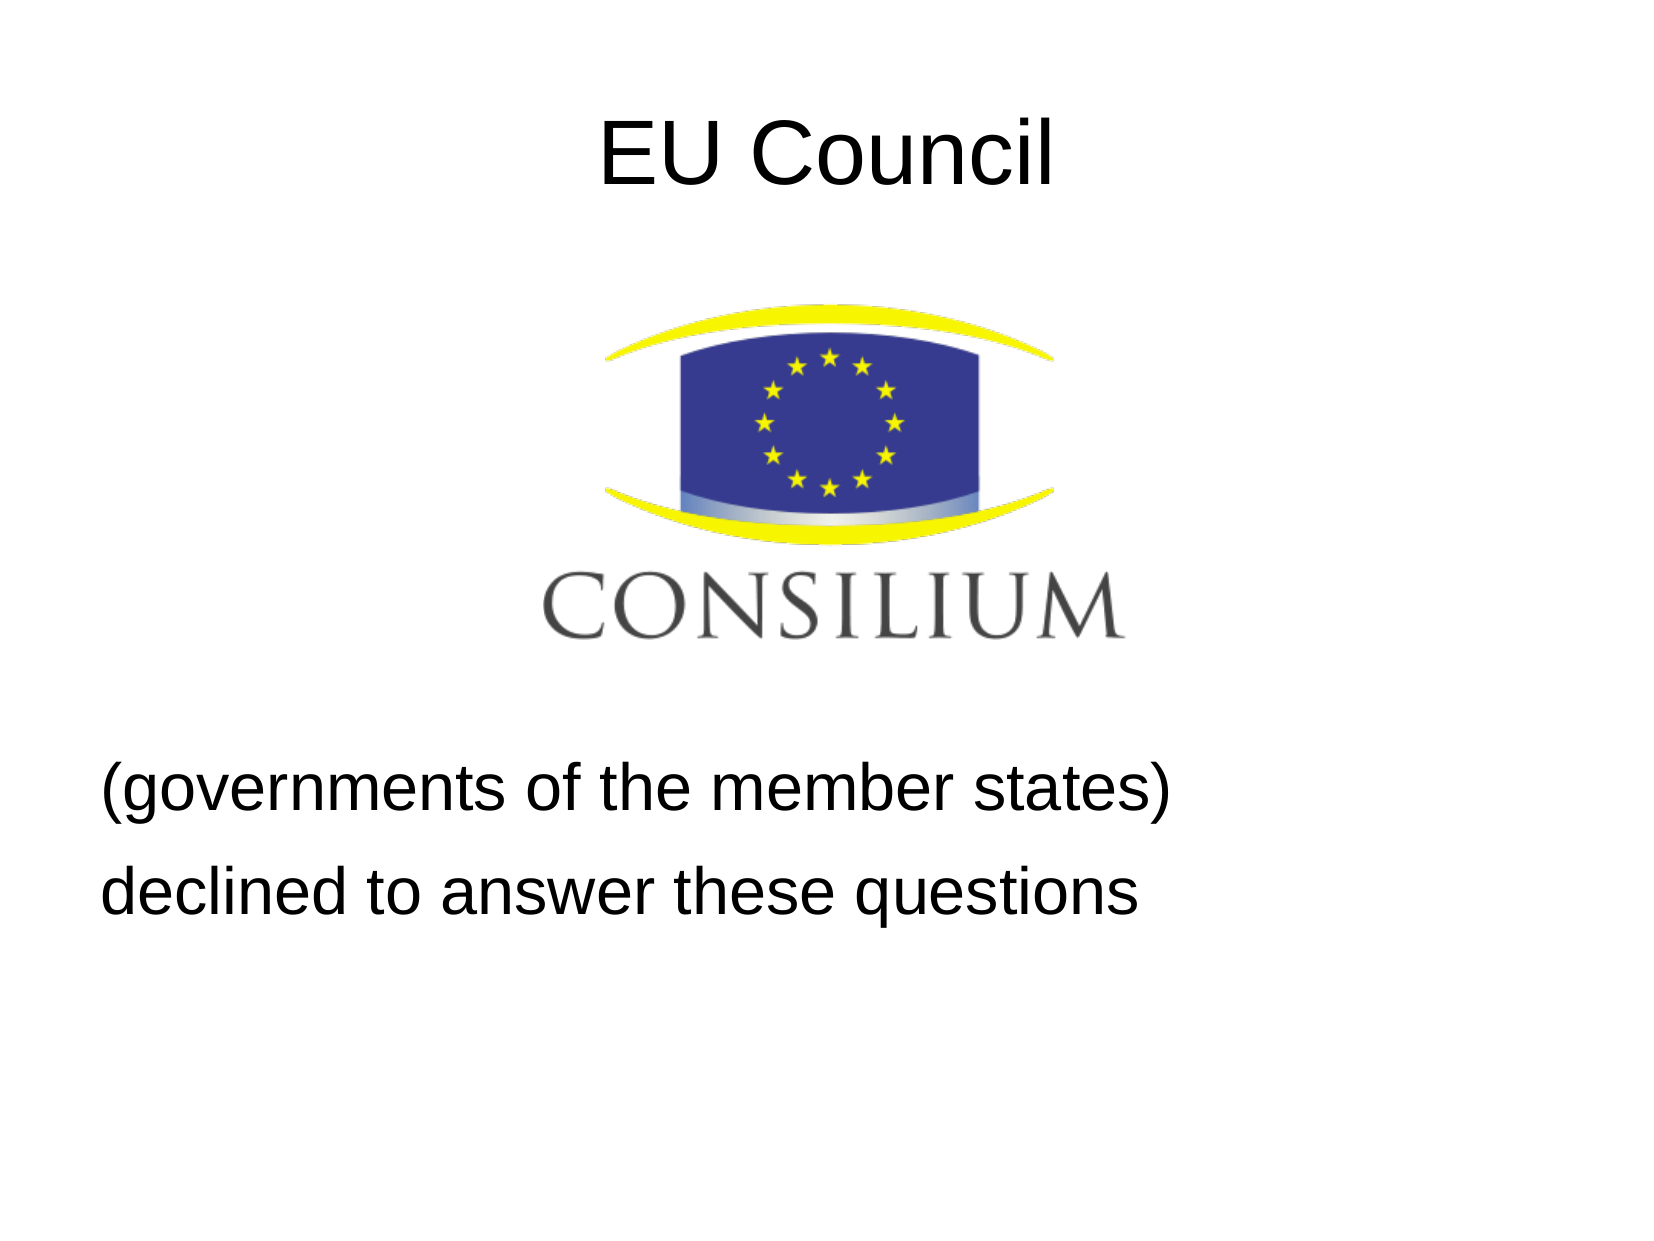

# EU Council
(governments of the member states)
declined to answer these questions